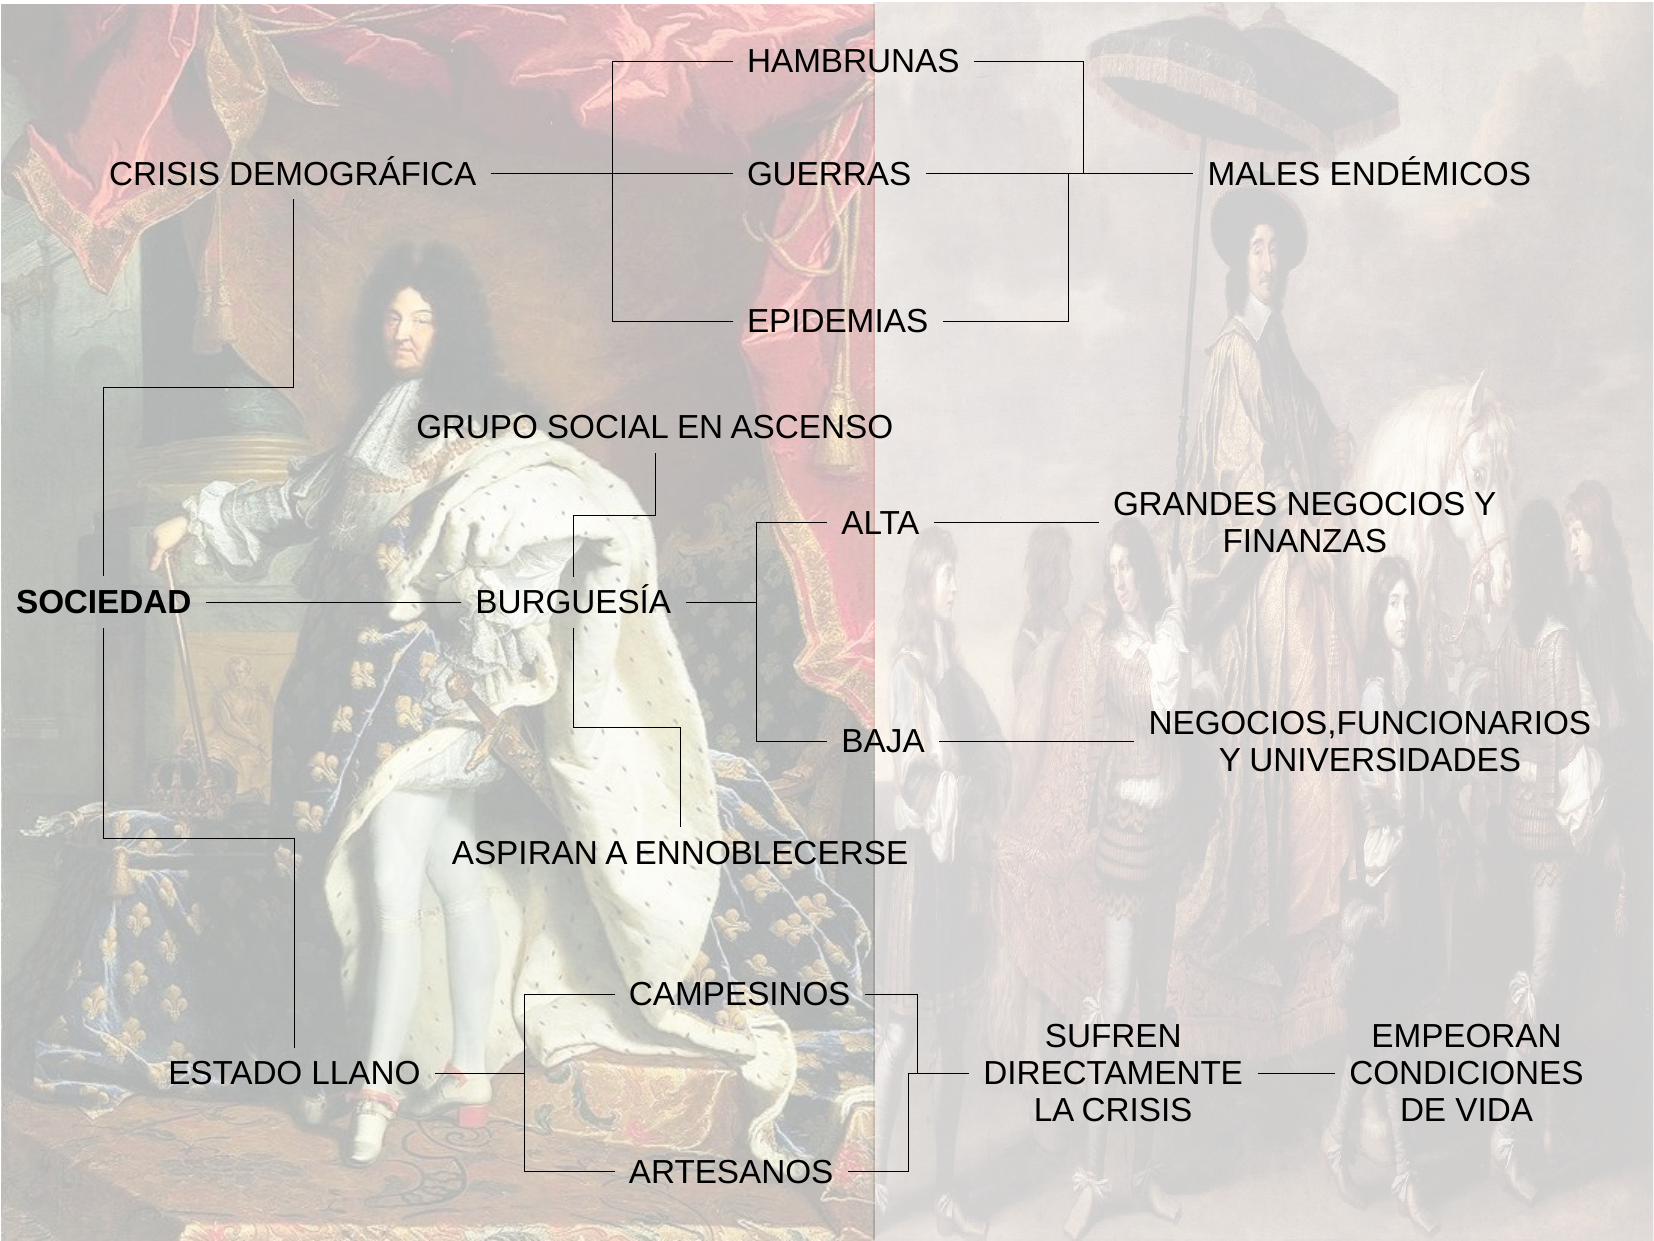

HAMBRUNAS
CRISIS DEMOGRÁFICA
GUERRAS
MALES ENDÉMICOS
EPIDEMIAS
GRUPO SOCIAL EN ASCENSO
GRANDES NEGOCIOS Y
FINANZAS
ALTA
SOCIEDAD
BURGUESÍA
NEGOCIOS,FUNCIONARIOS
Y UNIVERSIDADES
BAJA
ASPIRAN A ENNOBLECERSE
CAMPESINOS
SUFREN
DIRECTAMENTE
LA CRISIS
EMPEORAN
CONDICIONES
DE VIDA
ESTADO LLANO
ARTESANOS